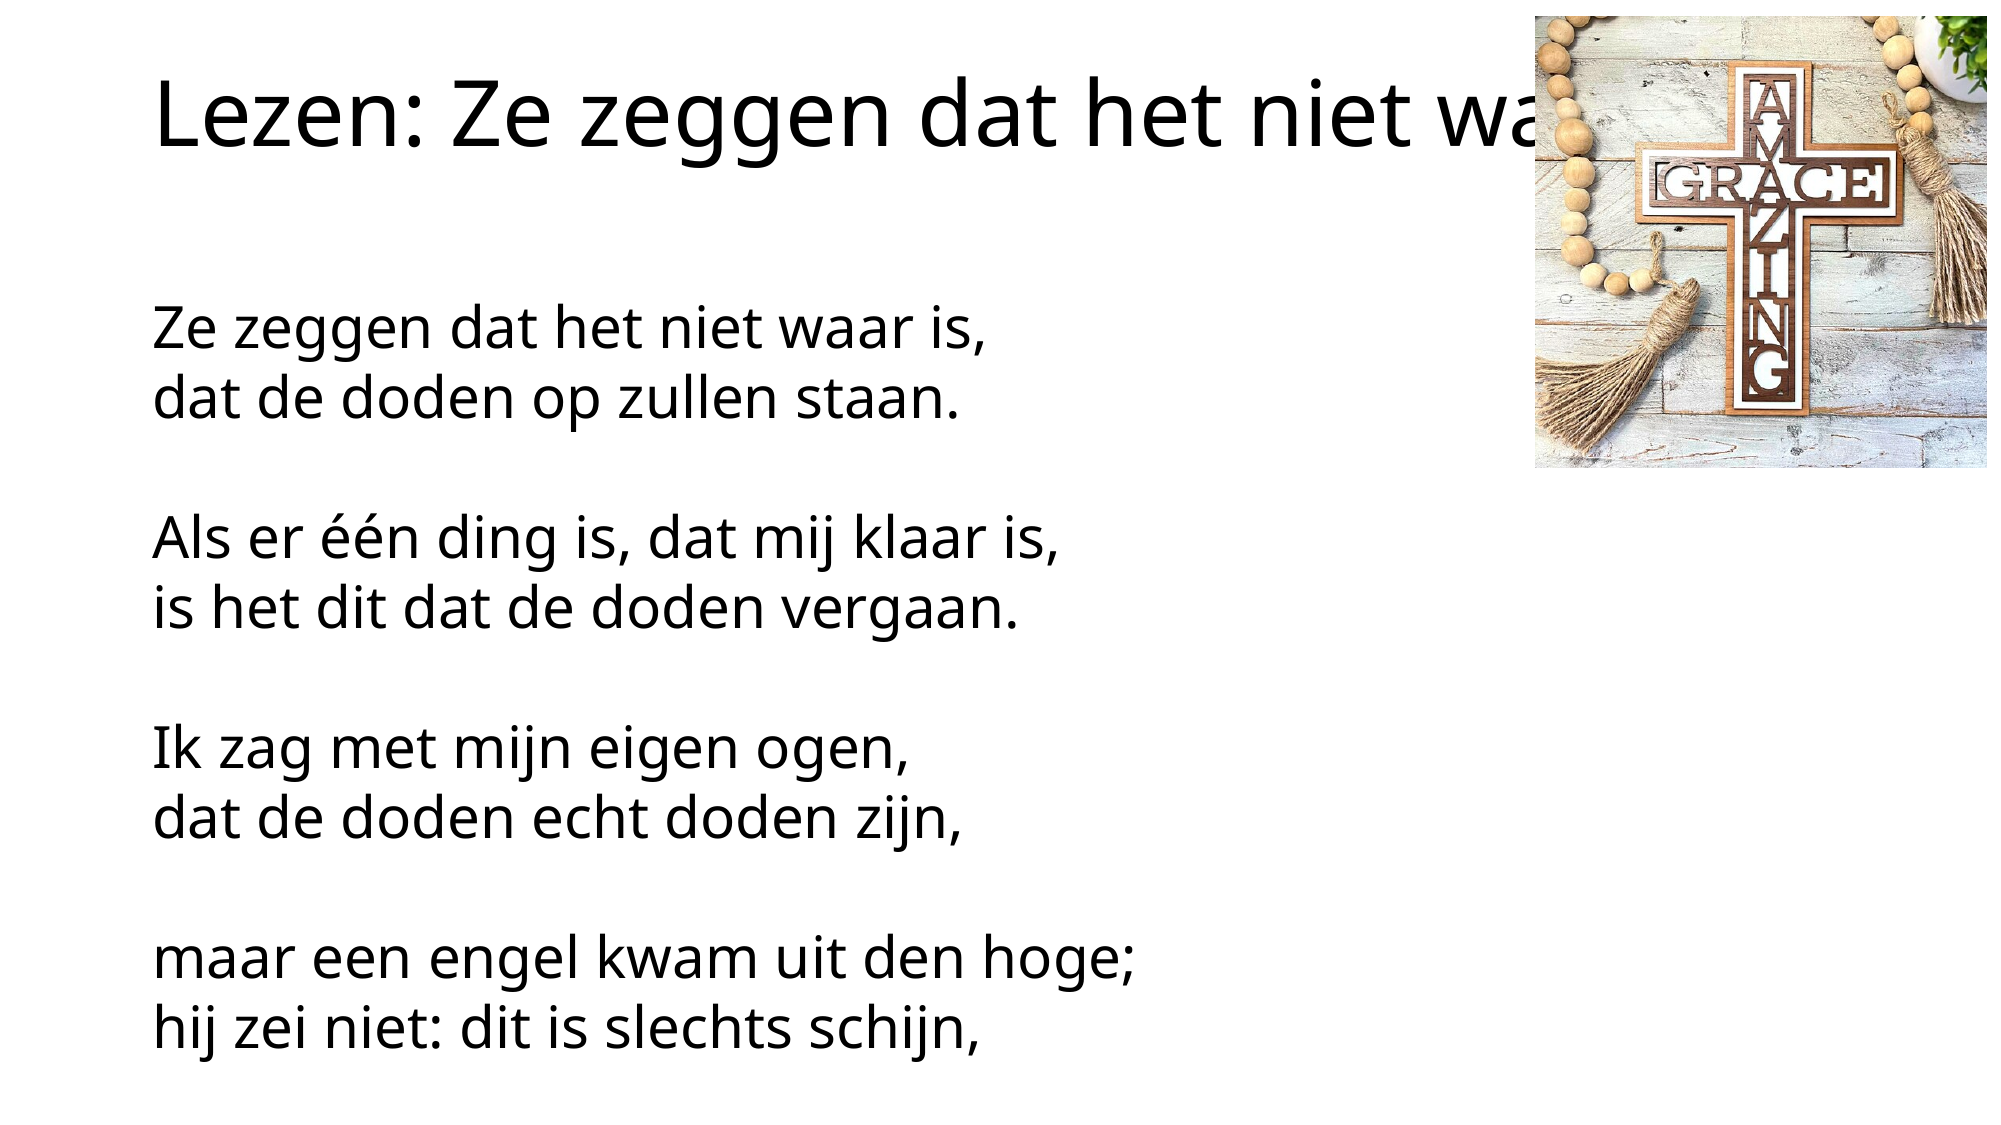

# Lezen: Ze zeggen dat het niet waar is
Ze zeggen dat het niet waar is,
dat de doden op zullen staan.
Als er één ding is, dat mij klaar is,
is het dit dat de doden vergaan.
Ik zag met mijn eigen ogen,
dat de doden echt doden zijn,
maar een engel kwam uit den hoge;
hij zei niet: dit is slechts schijn,